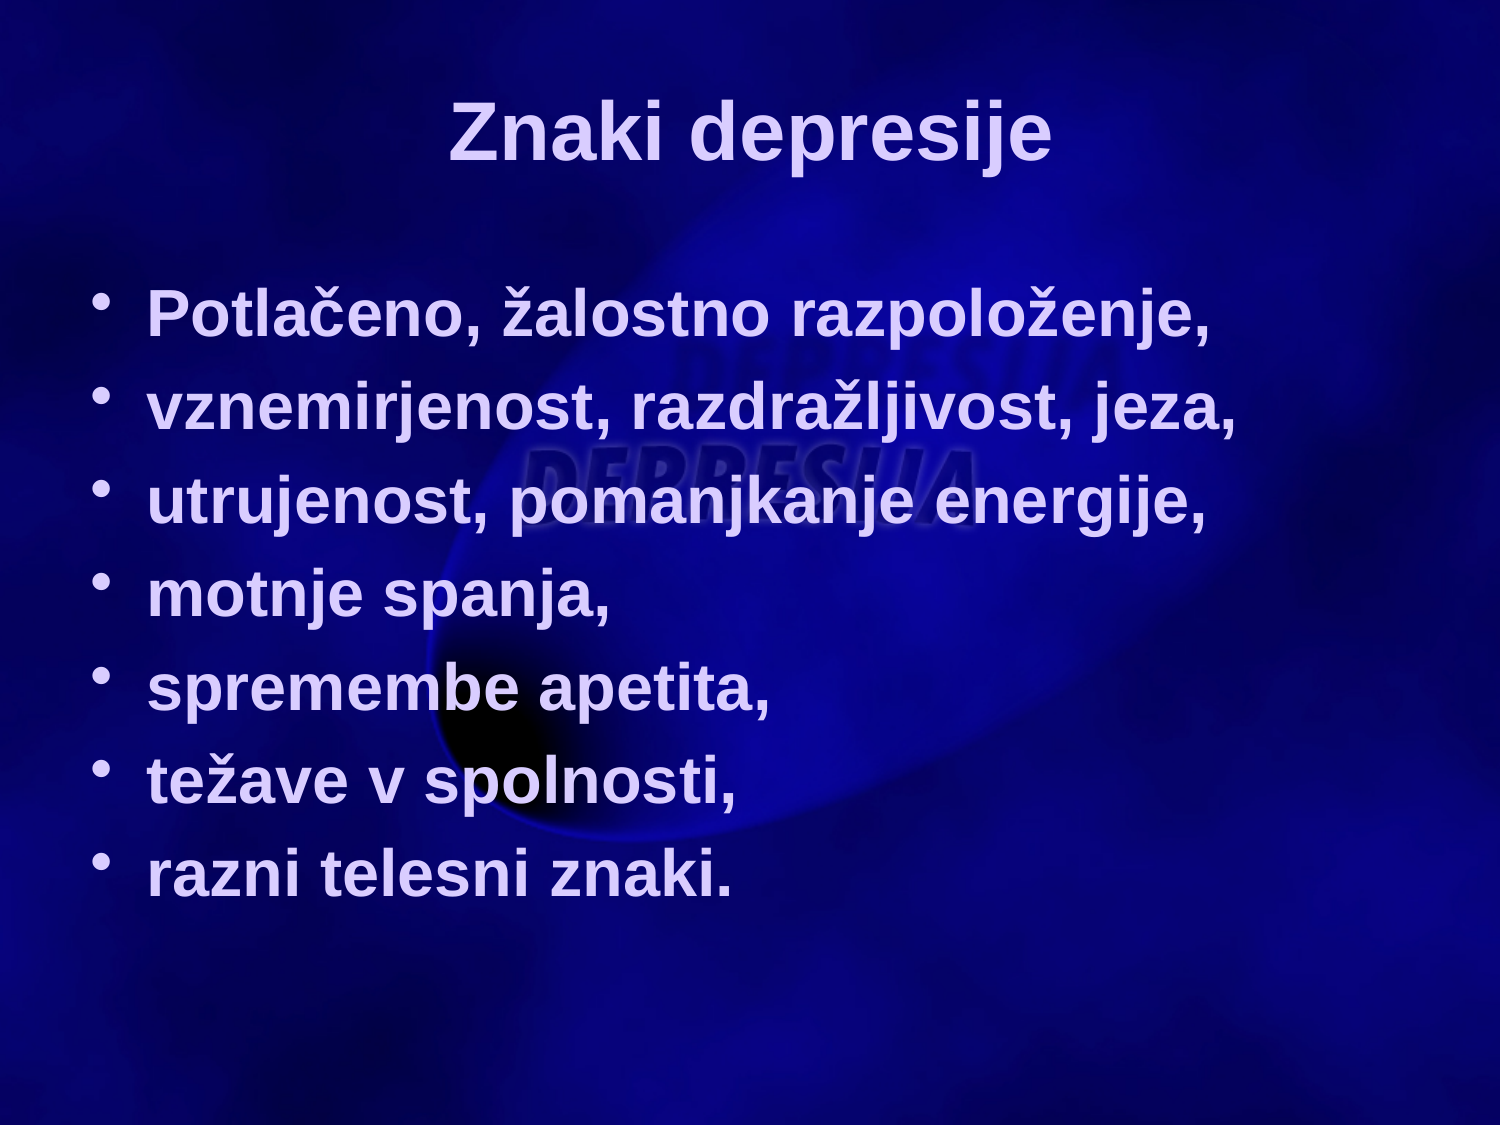

# Znaki depresije
Potlačeno, žalostno razpoloženje,
vznemirjenost, razdražljivost, jeza,
utrujenost, pomanjkanje energije,
motnje spanja,
spremembe apetita,
težave v spolnosti,
razni telesni znaki.